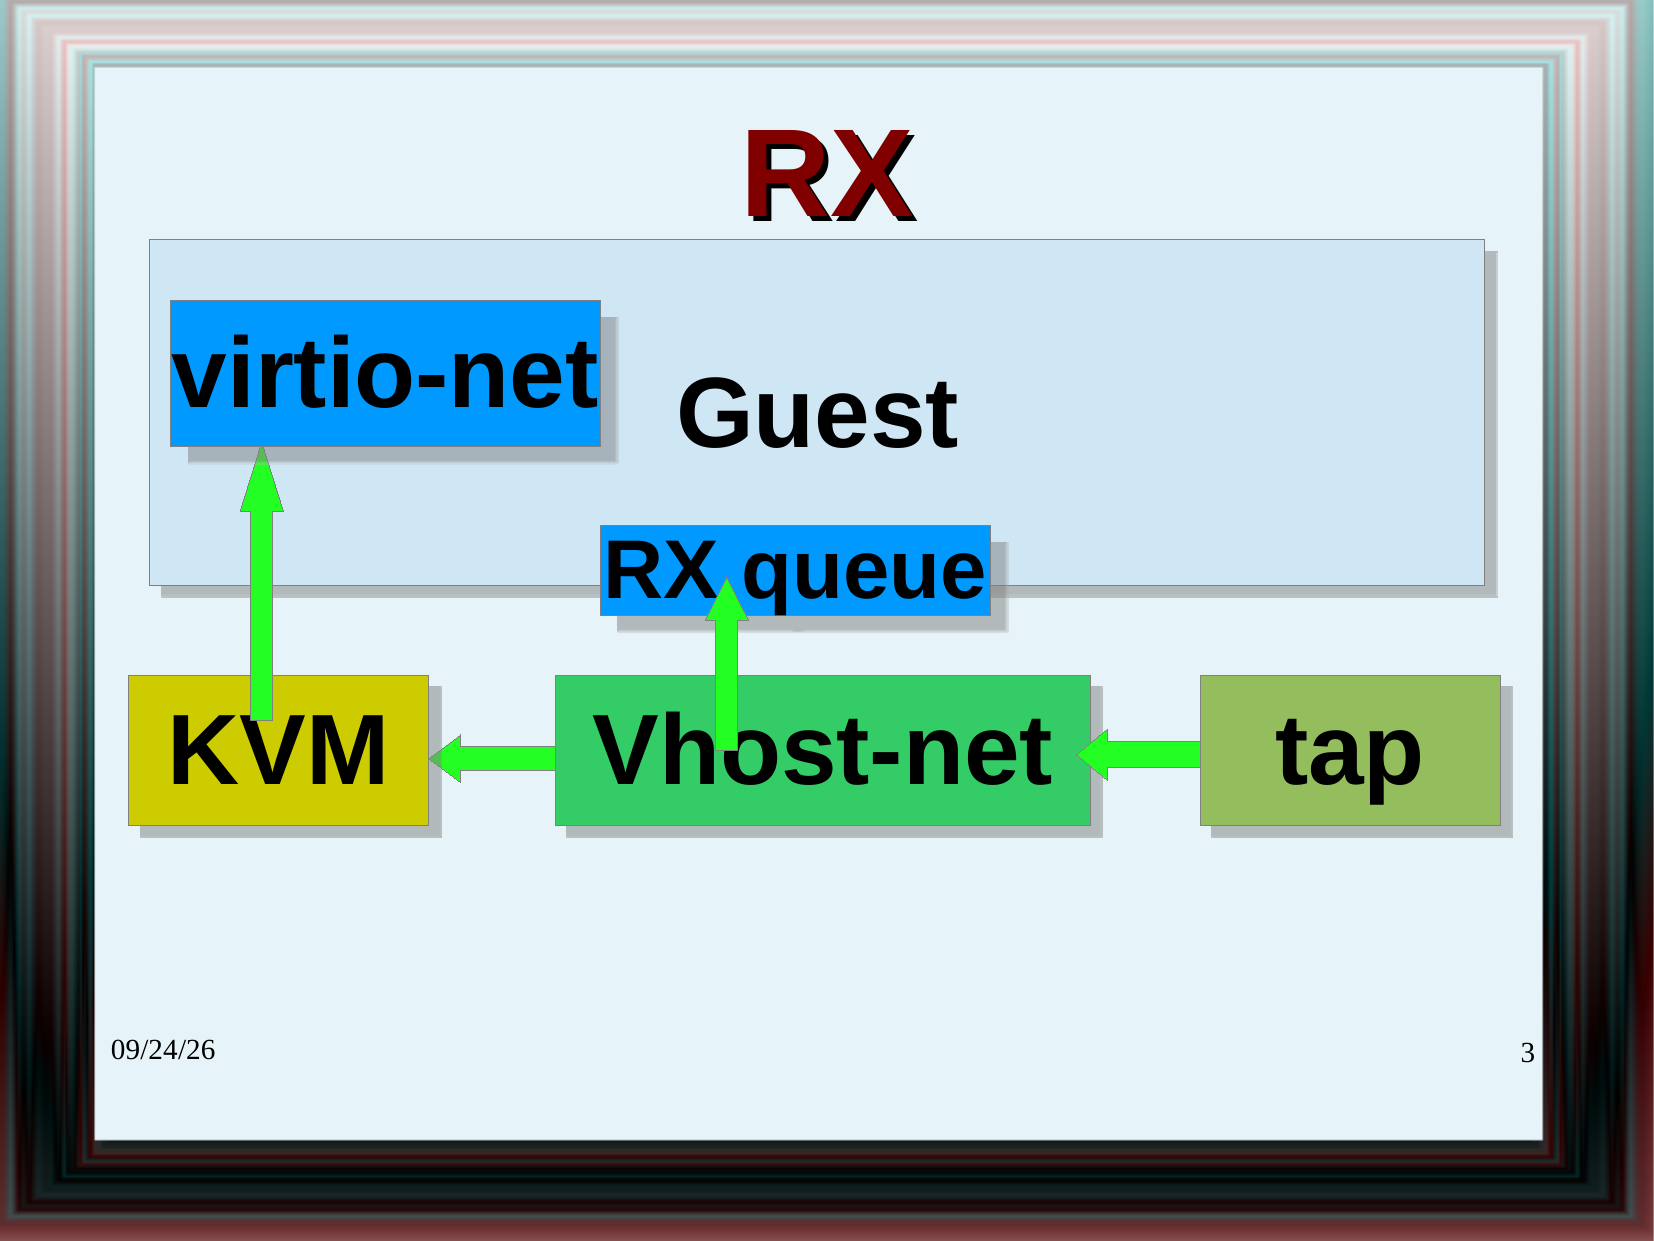

# RX
Guest
virtio-net
RX queue
KVM
Vhost-net
tap
3